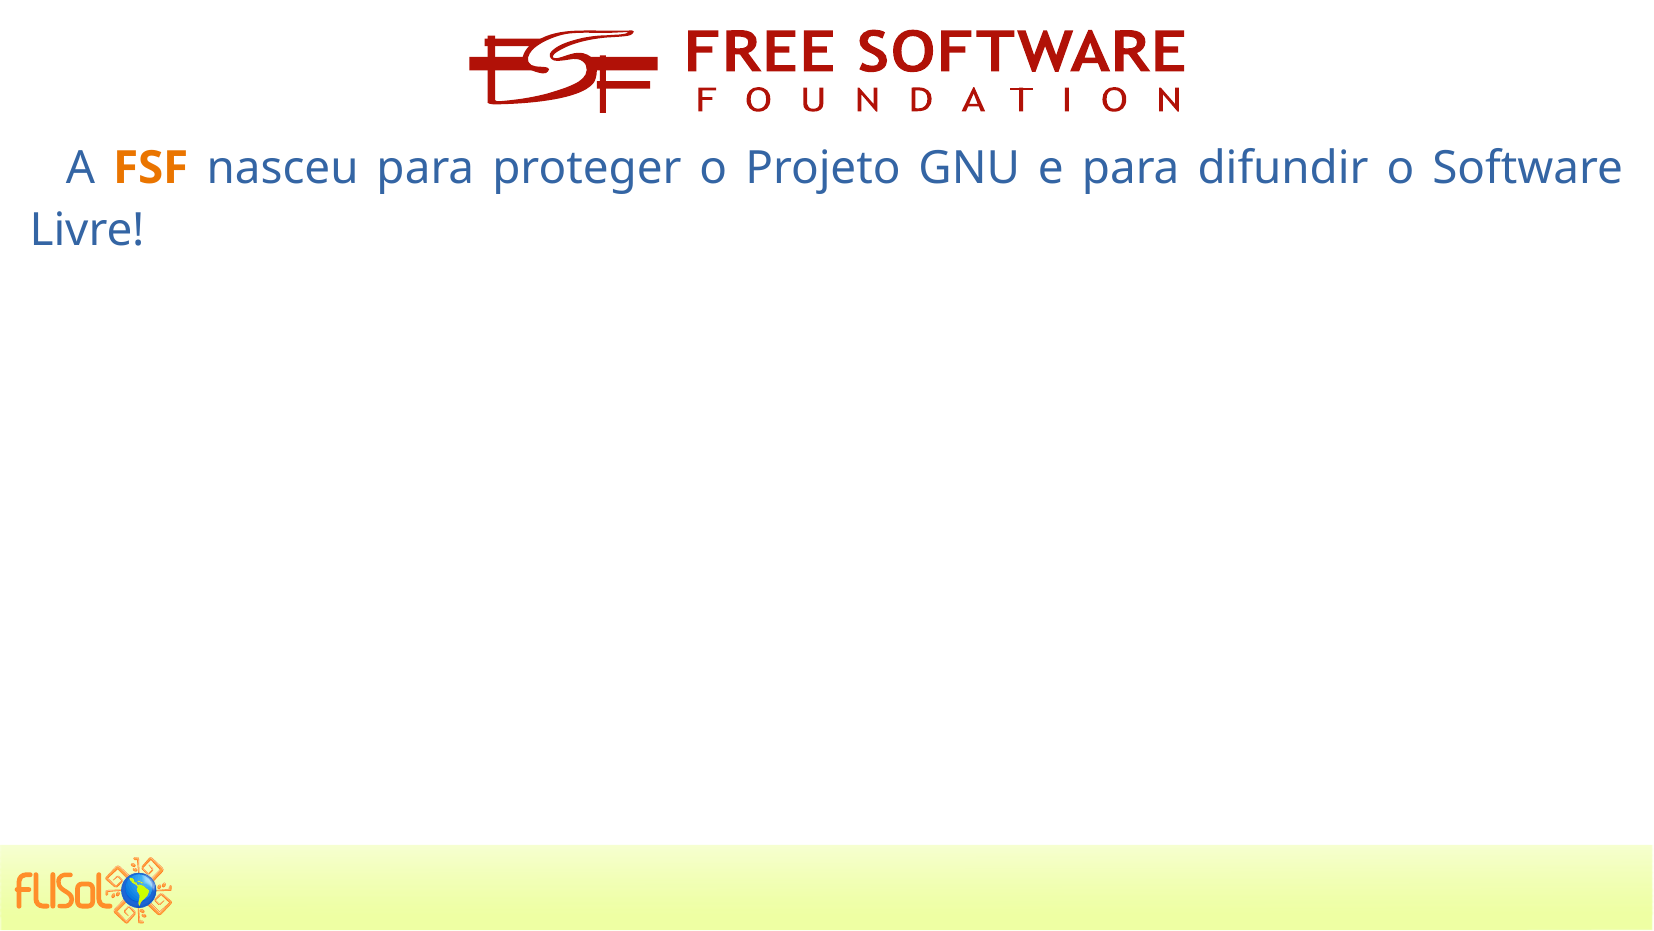

A FSF nasceu para proteger o Projeto GNU e para difundir o Software Livre!